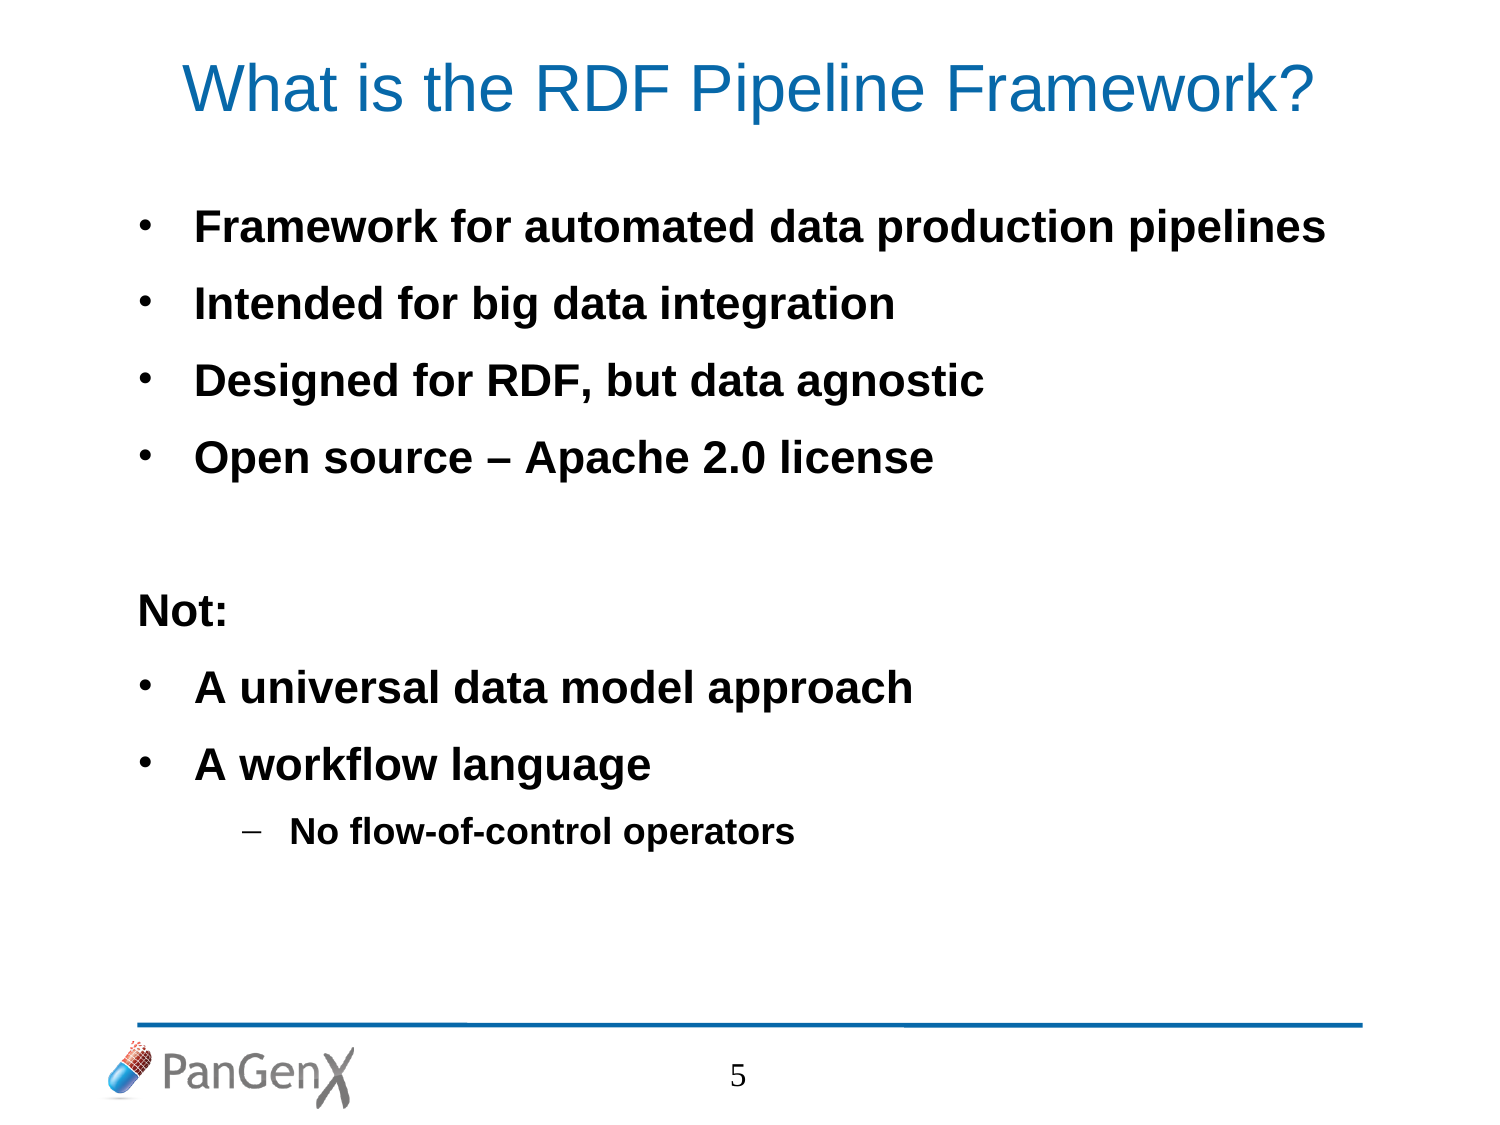

# What is the RDF Pipeline Framework?
Framework for automated data production pipelines
Intended for big data integration
Designed for RDF, but data agnostic
Open source – Apache 2.0 license
Not:
A universal data model approach
A workflow language
No flow-of-control operators
5